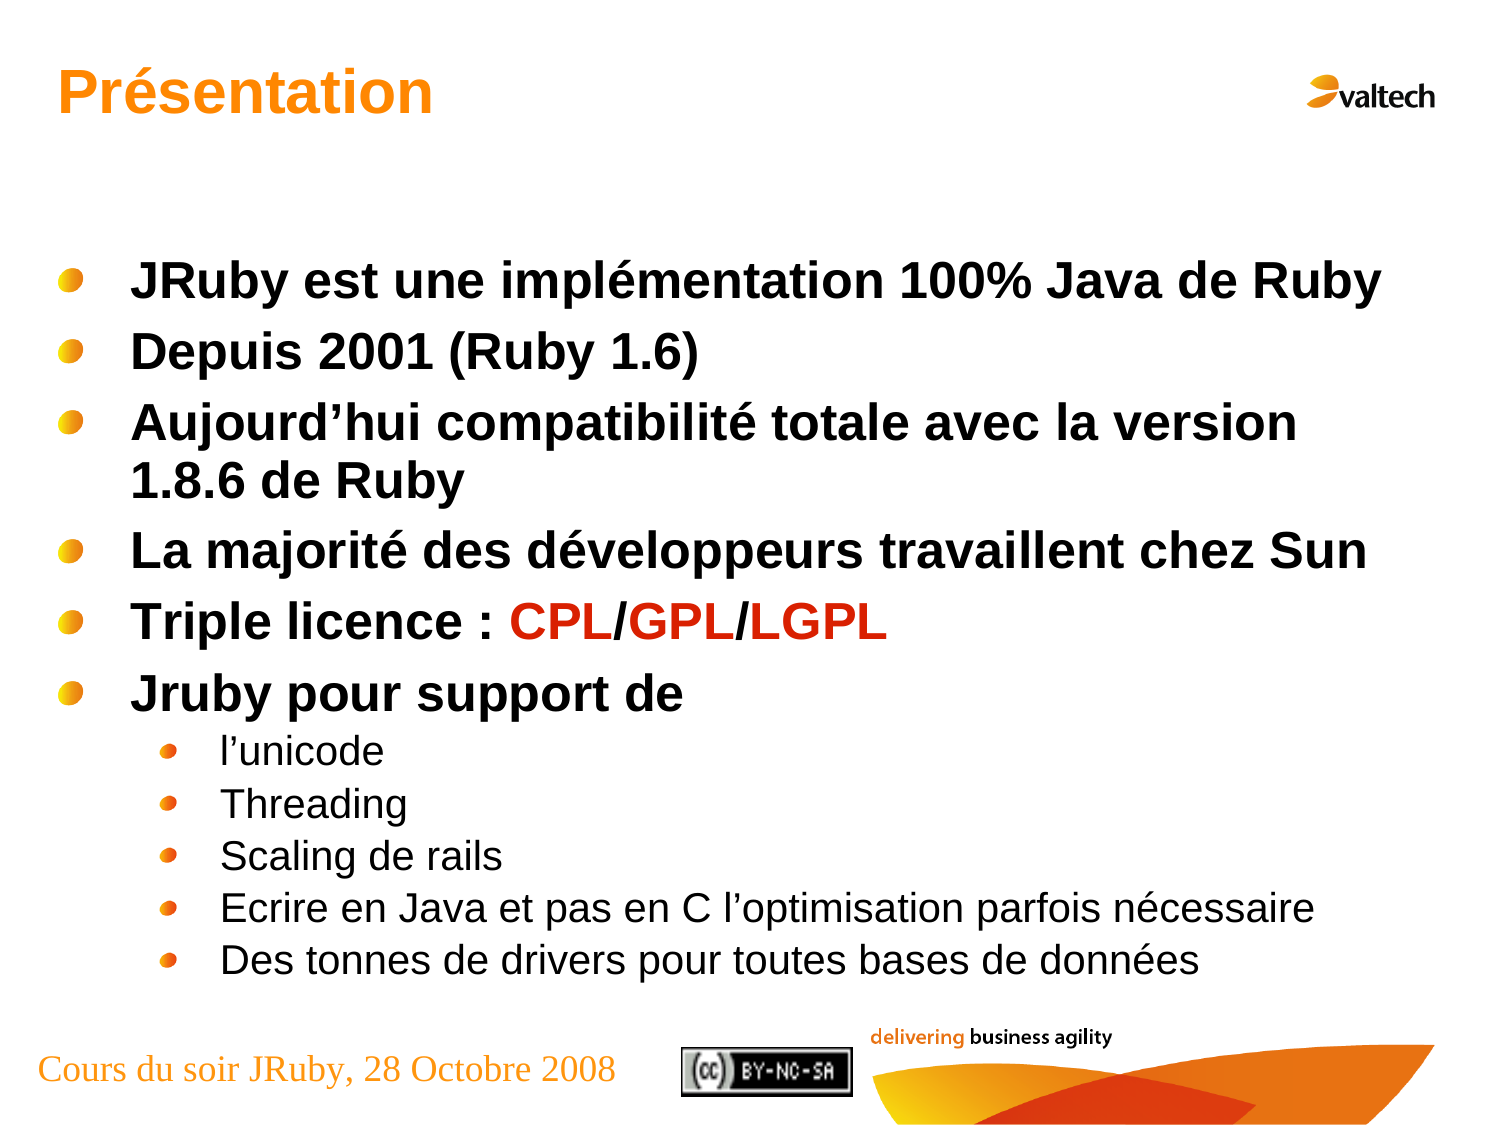

# Présentation
JRuby est une implémentation 100% Java de Ruby
Depuis 2001 (Ruby 1.6)
Aujourd’hui compatibilité totale avec la version 1.8.6 de Ruby
La majorité des développeurs travaillent chez Sun
Triple licence : CPL/GPL/LGPL
Jruby pour support de
l’unicode
Threading
Scaling de rails
Ecrire en Java et pas en C l’optimisation parfois nécessaire
Des tonnes de drivers pour toutes bases de données
Cours du soir JRuby, 28 Octobre 2008